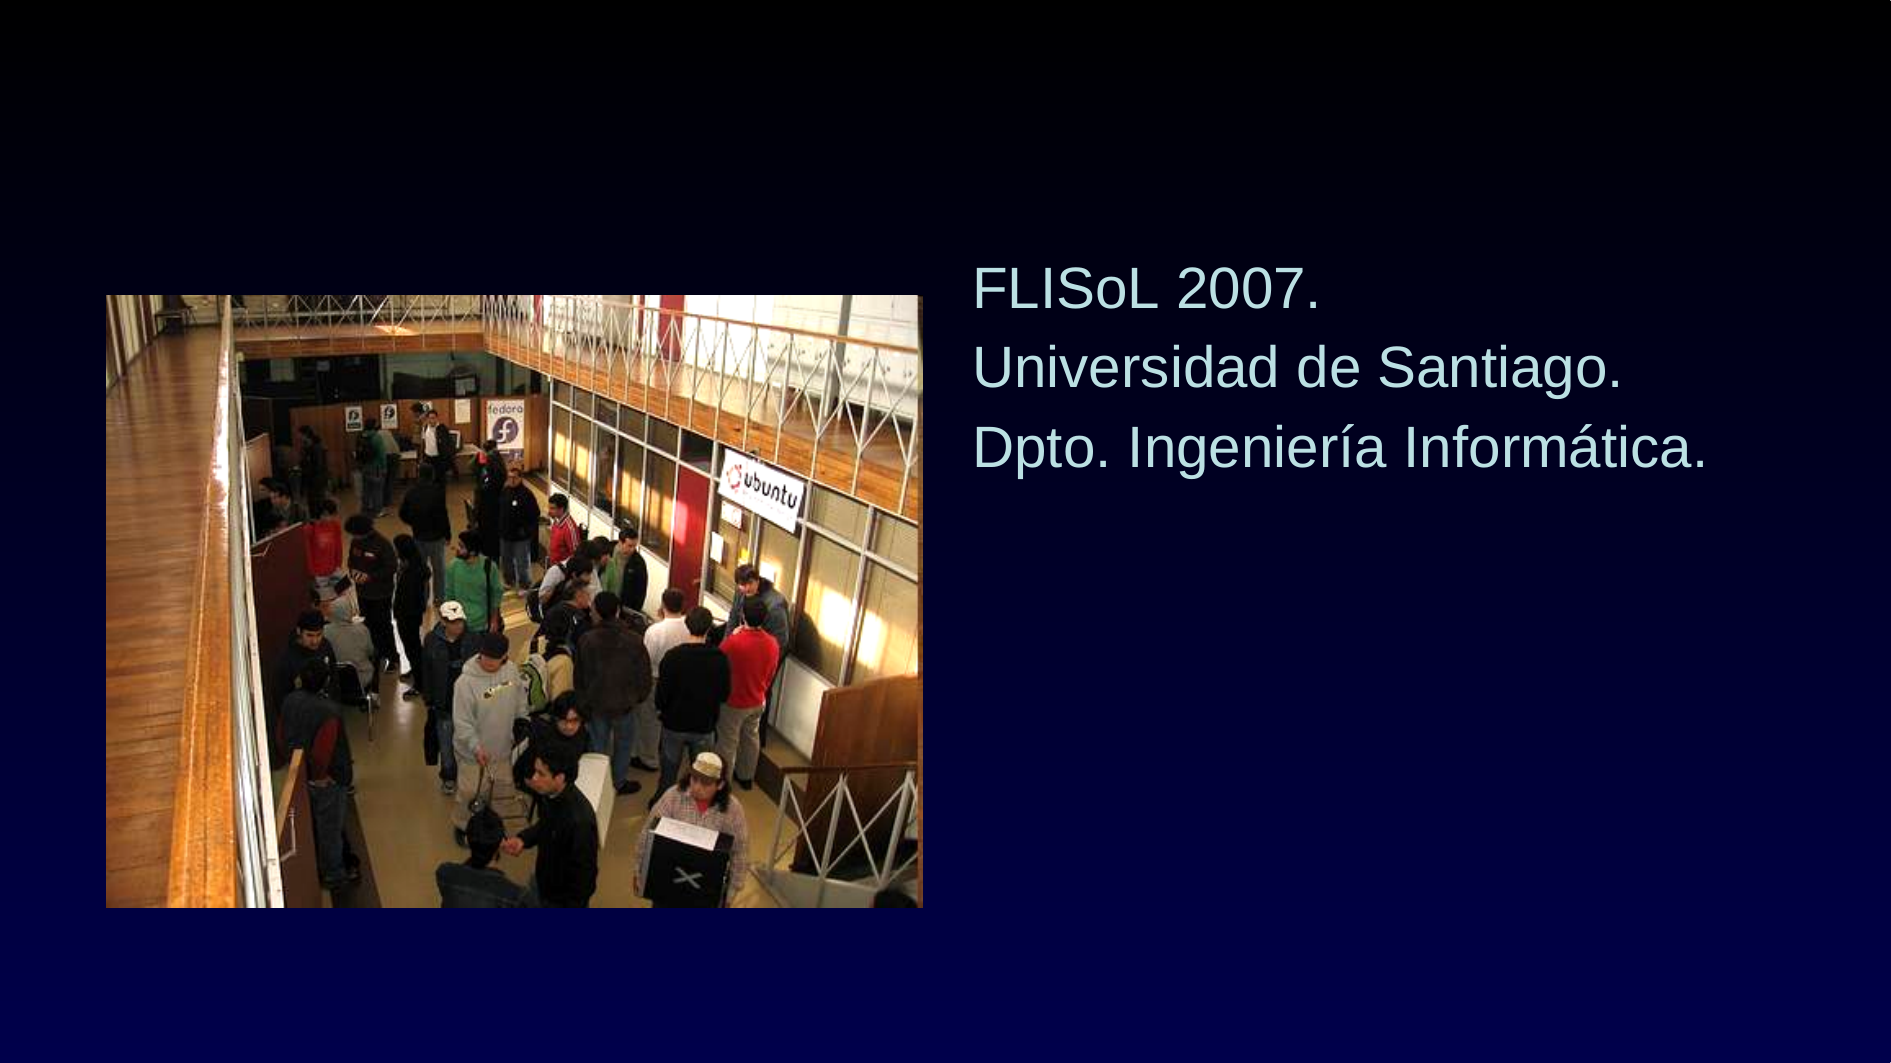

# FLISoL 2007.
Universidad de Santiago.
Dpto. Ingeniería Informática.